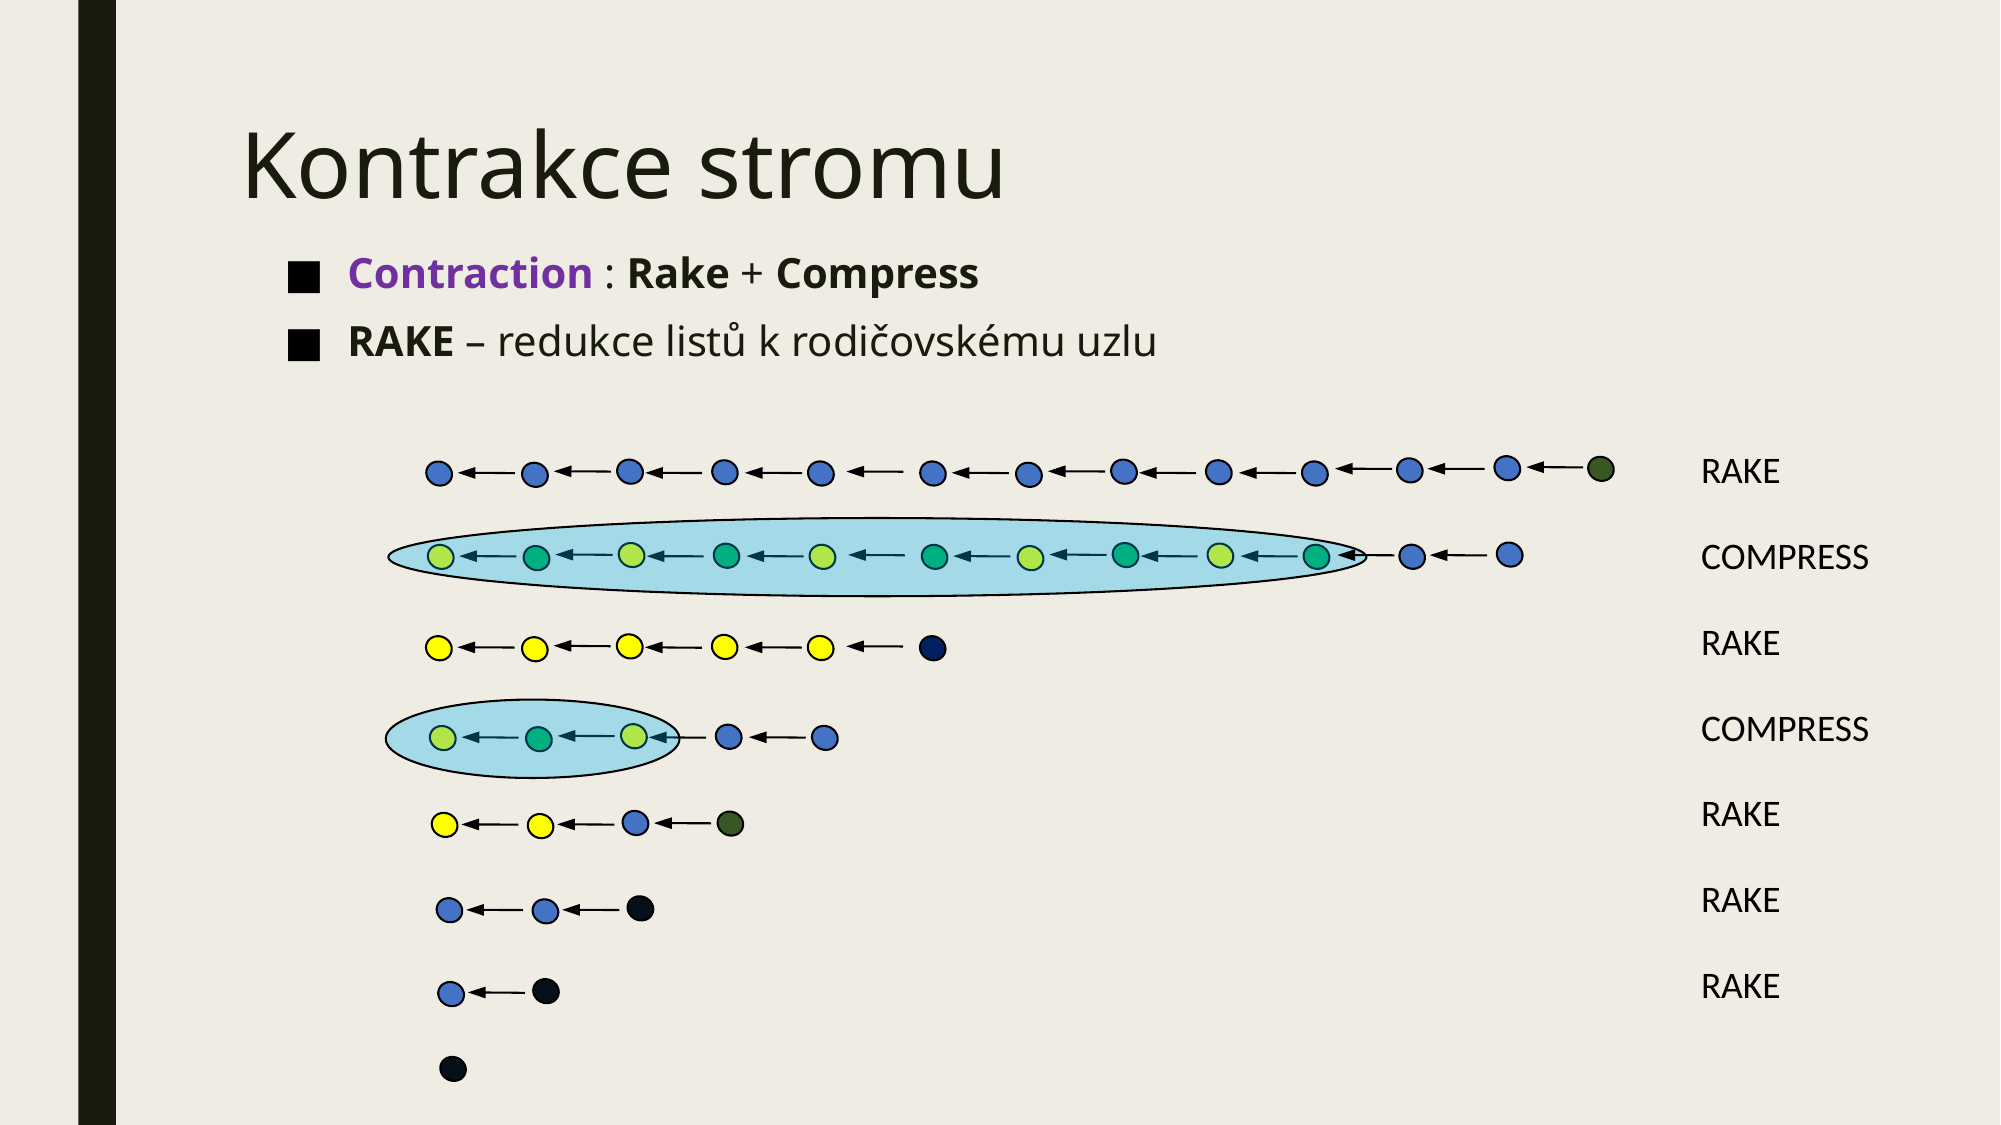

# Kontrakce stromu
Contraction : Rake + Compress
RAKE – redukce listů k rodičovskému uzlu
RAKE
COMPRESS
RAKE
COMPRESS
RAKE
RAKE
RAKE